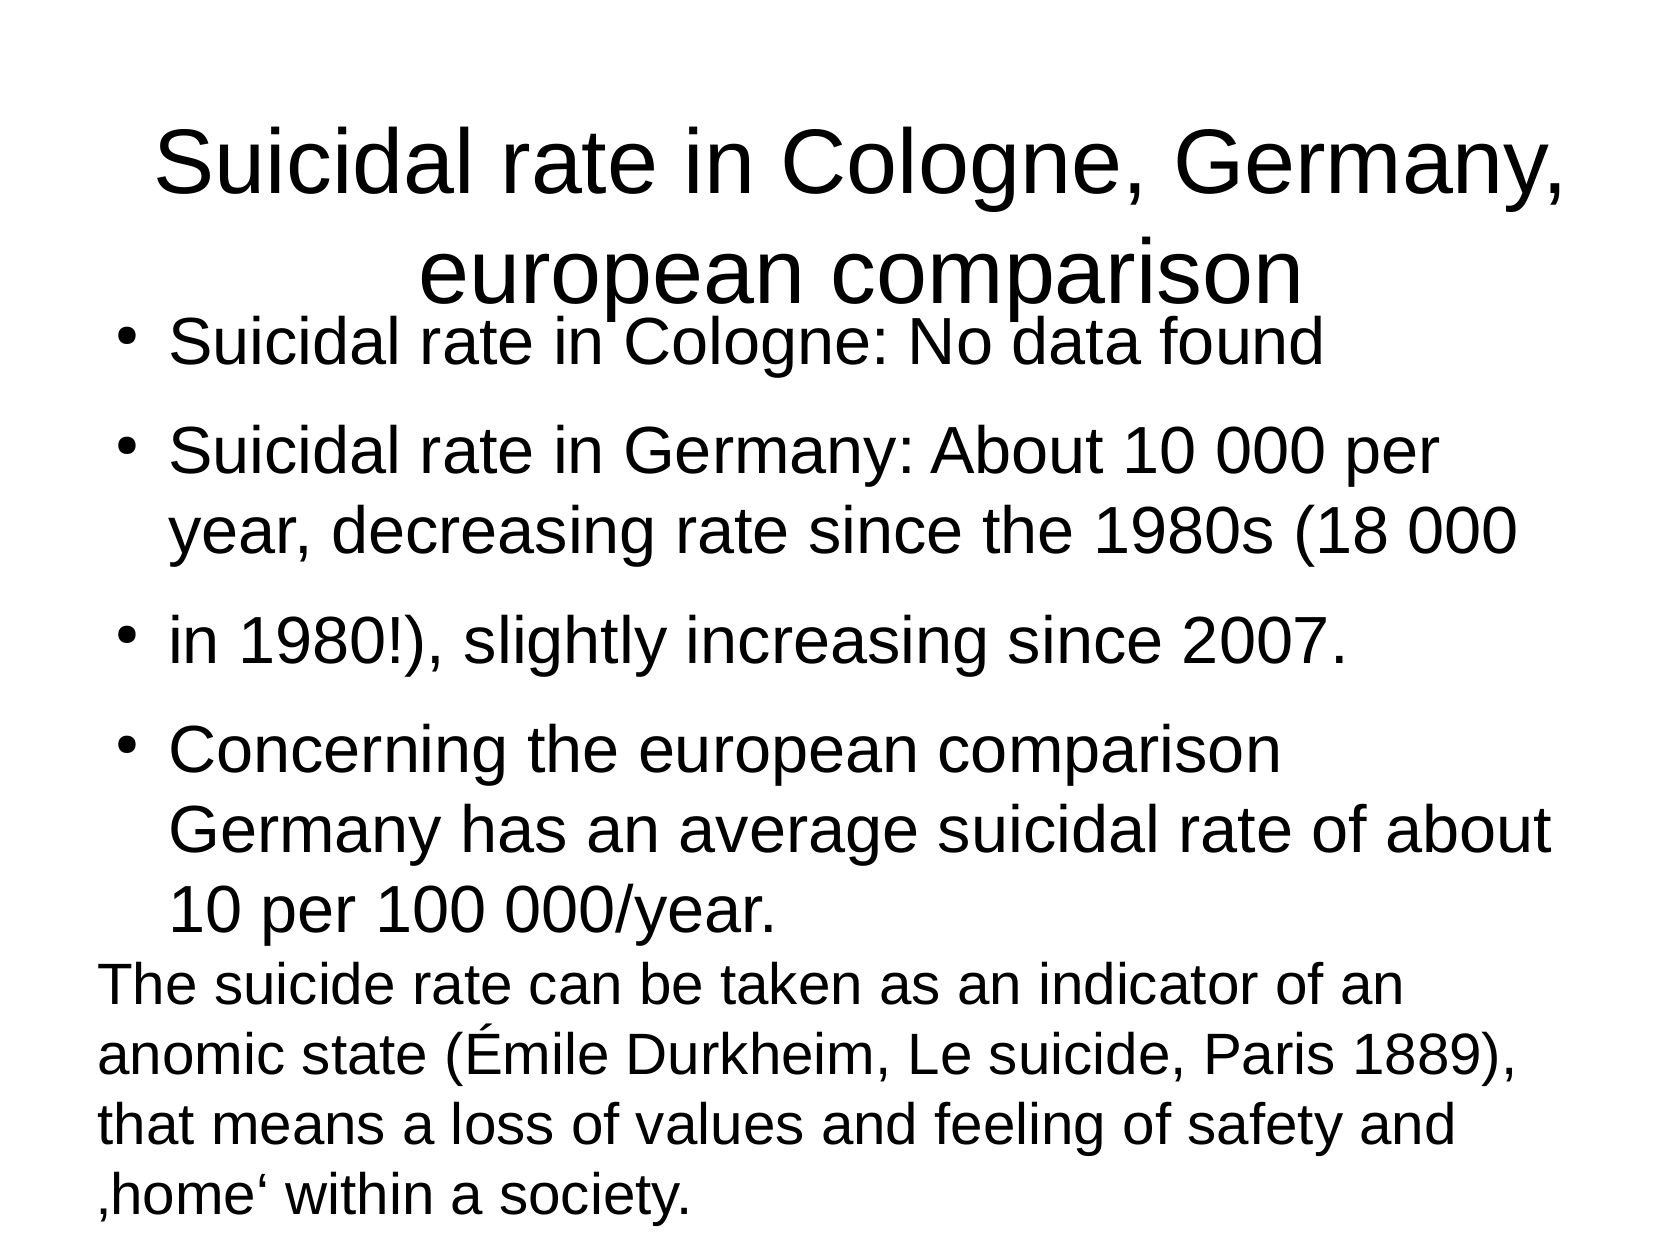

# Suicidal rate in Cologne, Germany, european comparison
Suicidal rate in Cologne: No data found
Suicidal rate in Germany: About 10 000 per year, decreasing rate since the 1980s (18 000
in 1980!), slightly increasing since 2007.
Concerning the european comparison Germany has an average suicidal rate of about 10 per 100 000/year.
The suicide rate can be taken as an indicator of an anomic state (Émile Durkheim, Le suicide, Paris 1889), that means a loss of values and feeling of safety and ‚home‘ within a society.